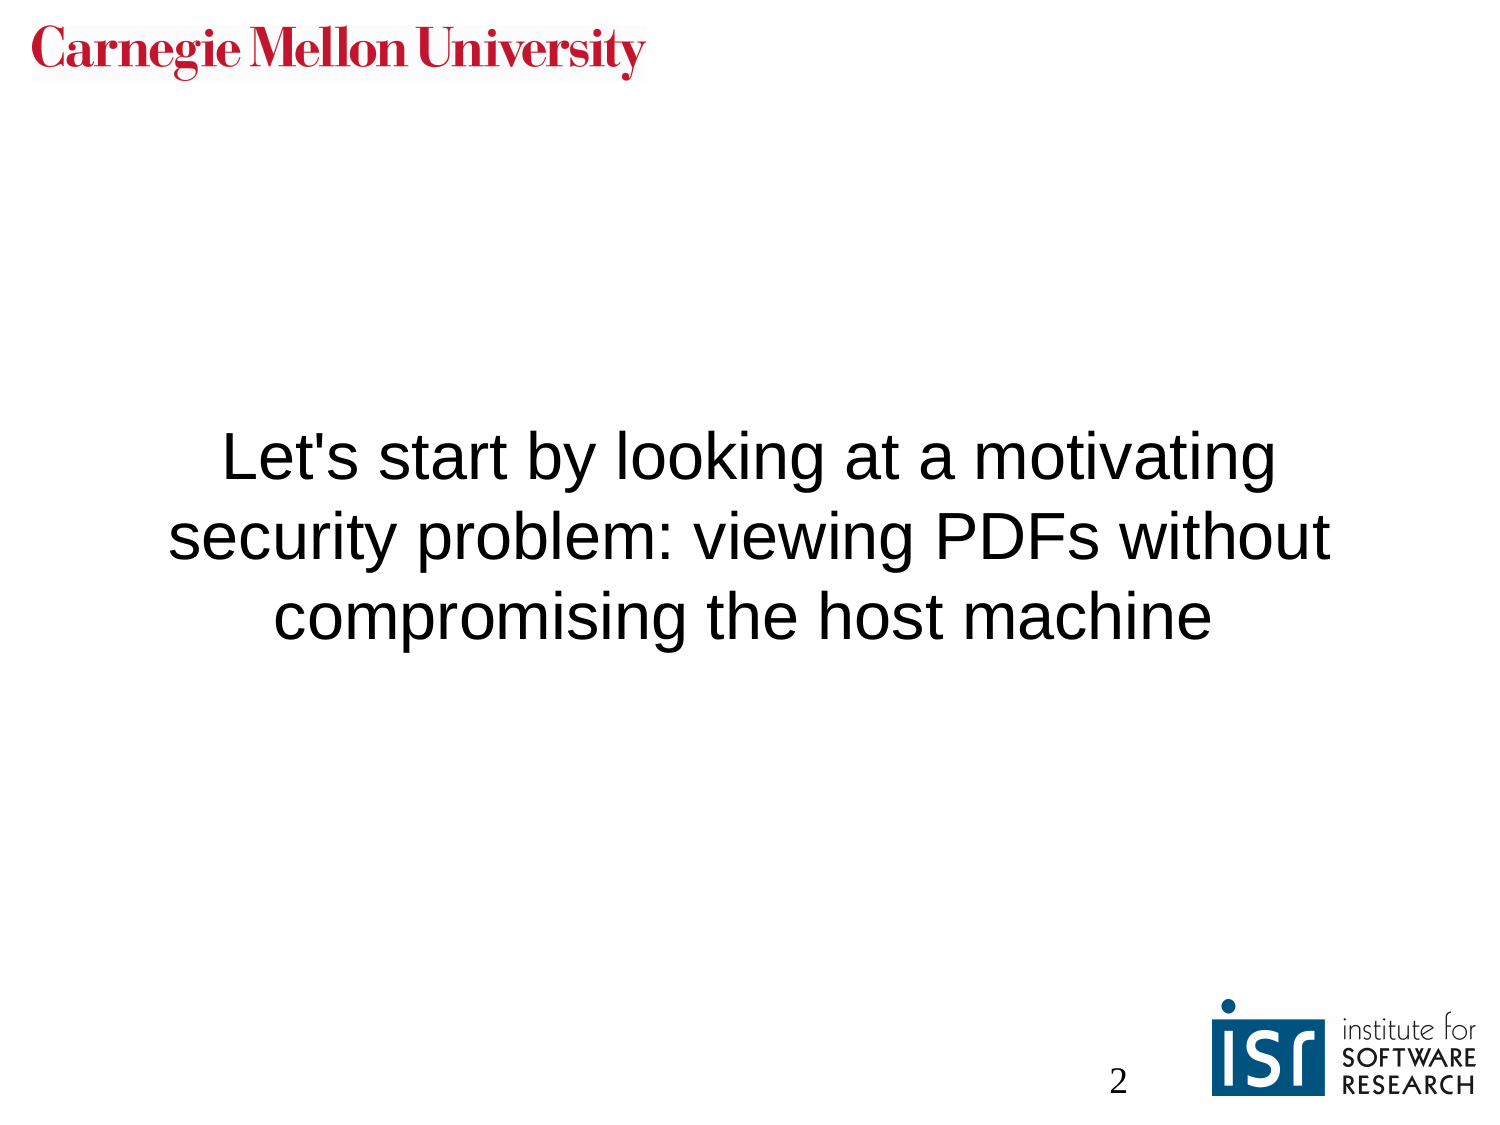

# Let's start by looking at a motivating security problem: viewing PDFs without compromising the host machine